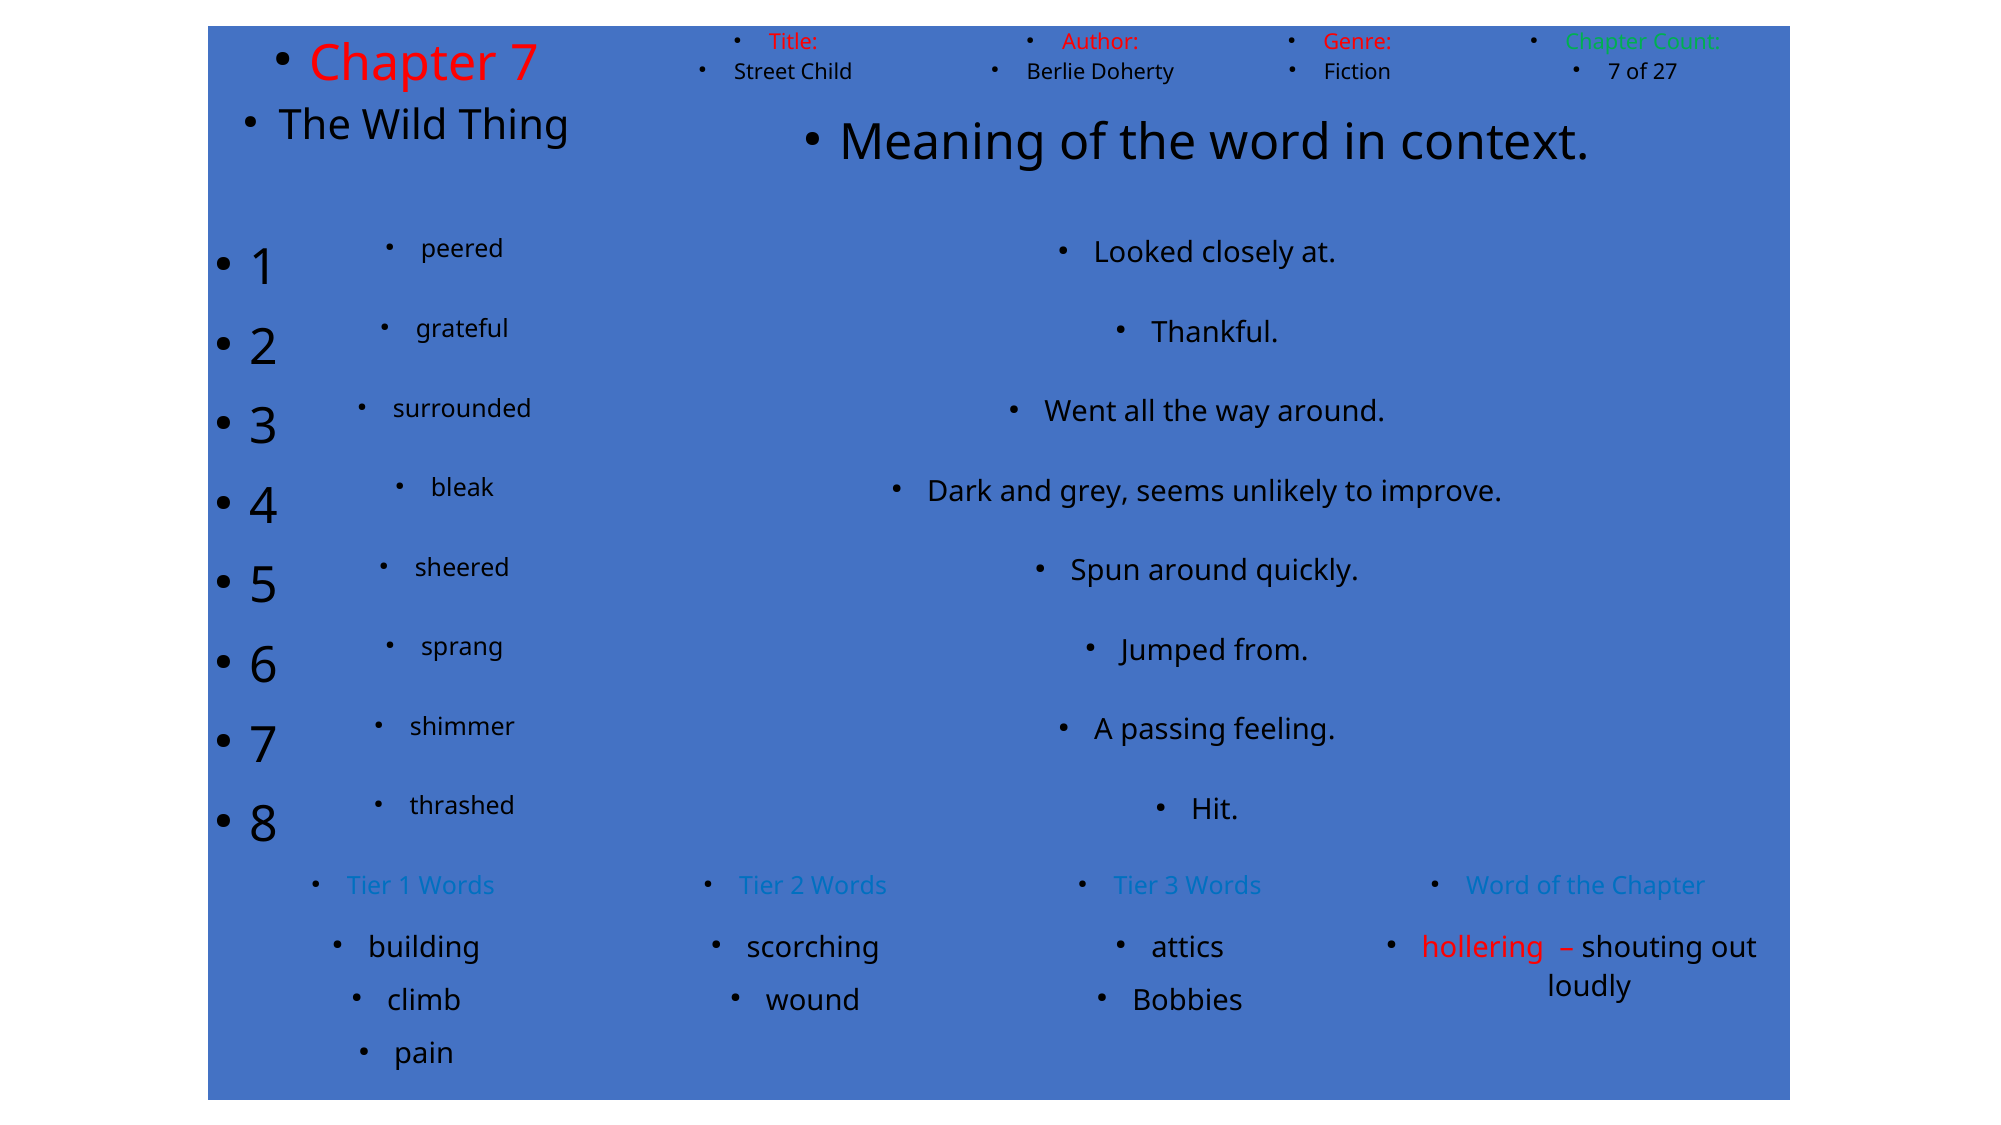

| Chapter 7 The Wild Thing | | Title: Street Child | Author: Berlie Doherty | | Genre: Fiction | | Chapter Count: 7 of 27 |
| --- | --- | --- | --- | --- | --- | --- | --- |
| | | Meaning of the word in context. | | | | | |
| 1 | peered | Looked closely at. | | | | | |
| 2 | grateful | Thankful. | | | | | |
| 3 | surrounded | Went all the way around. | | | | | |
| 4 | bleak | Dark and grey, seems unlikely to improve. | | | | | |
| 5 | sheered | Spun around quickly. | | | | | |
| 6 | sprang | Jumped from. | | | | | |
| 7 | shimmer | A passing feeling. | | | | | |
| 8 | thrashed | Hit. | | | | | |
| Tier 1 Words | | Tier 2 Words | | Tier 3 Words | | Word of the Chapter | |
| building | | scorching | | attics | | hollering – shouting out loudly | |
| climb | | wound | | Bobbies | | | |
| pain | | | | | | | |